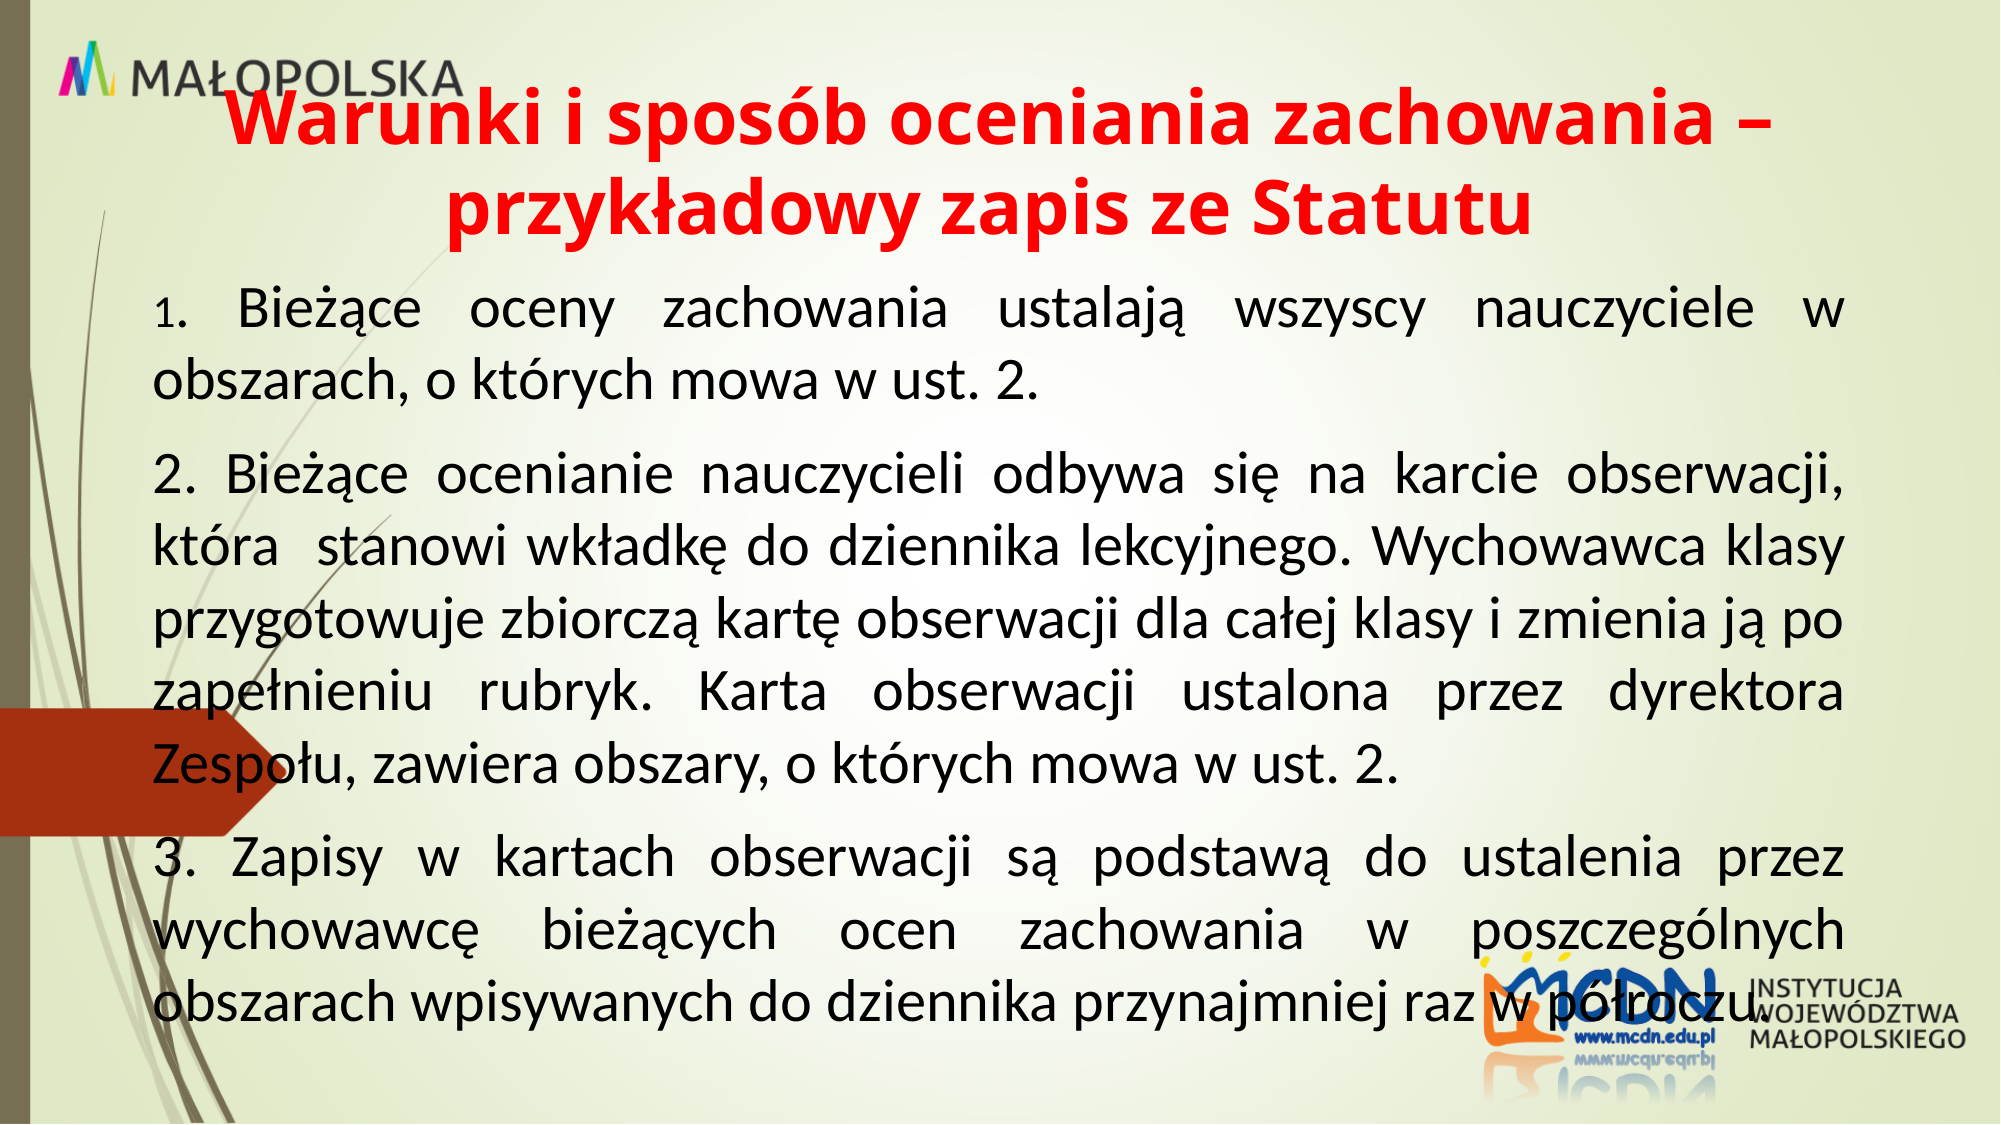

# Warunki i sposób oceniania zachowania – przykładowy zapis ze Statutu
1. Bieżące oceny zachowania ustalają wszyscy nauczyciele w obszarach, o których mowa w ust. 2.
2. Bieżące ocenianie nauczycieli odbywa się na karcie obserwacji, która stanowi wkładkę do dziennika lekcyjnego. Wychowawca klasy przygotowuje zbiorczą kartę obserwacji dla całej klasy i zmienia ją po zapełnieniu rubryk. Karta obserwacji ustalona przez dyrektora Zespołu, zawiera obszary, o których mowa w ust. 2.
3. Zapisy w kartach obserwacji są podstawą do ustalenia przez wychowawcę bieżących ocen zachowania w poszczególnych obszarach wpisywanych do dziennika przynajmniej raz w półroczu.